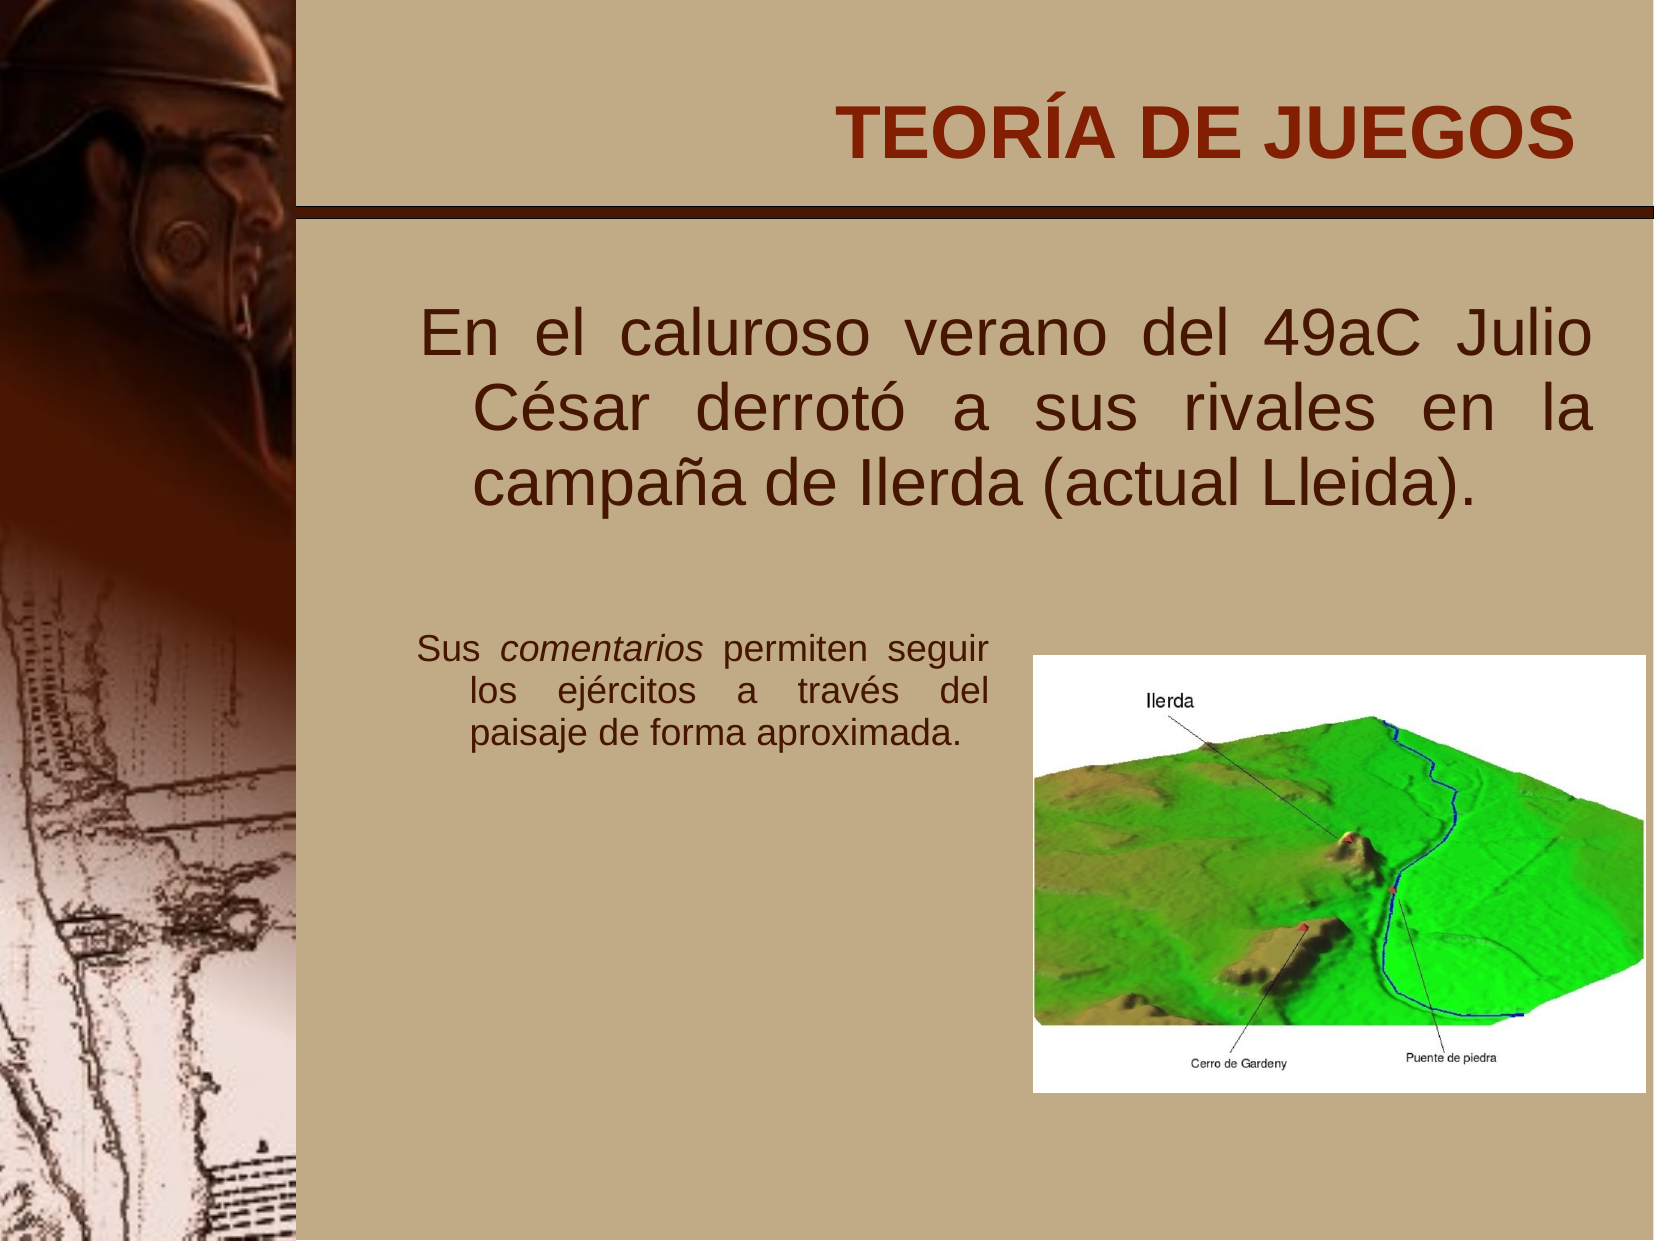

# TEORÍA DE JUEGOS
En el caluroso verano del 49aC Julio César derrotó a sus rivales en la campaña de Ilerda (actual Lleida).
Sus comentarios permiten seguir los ejércitos a través del paisaje de forma aproximada.